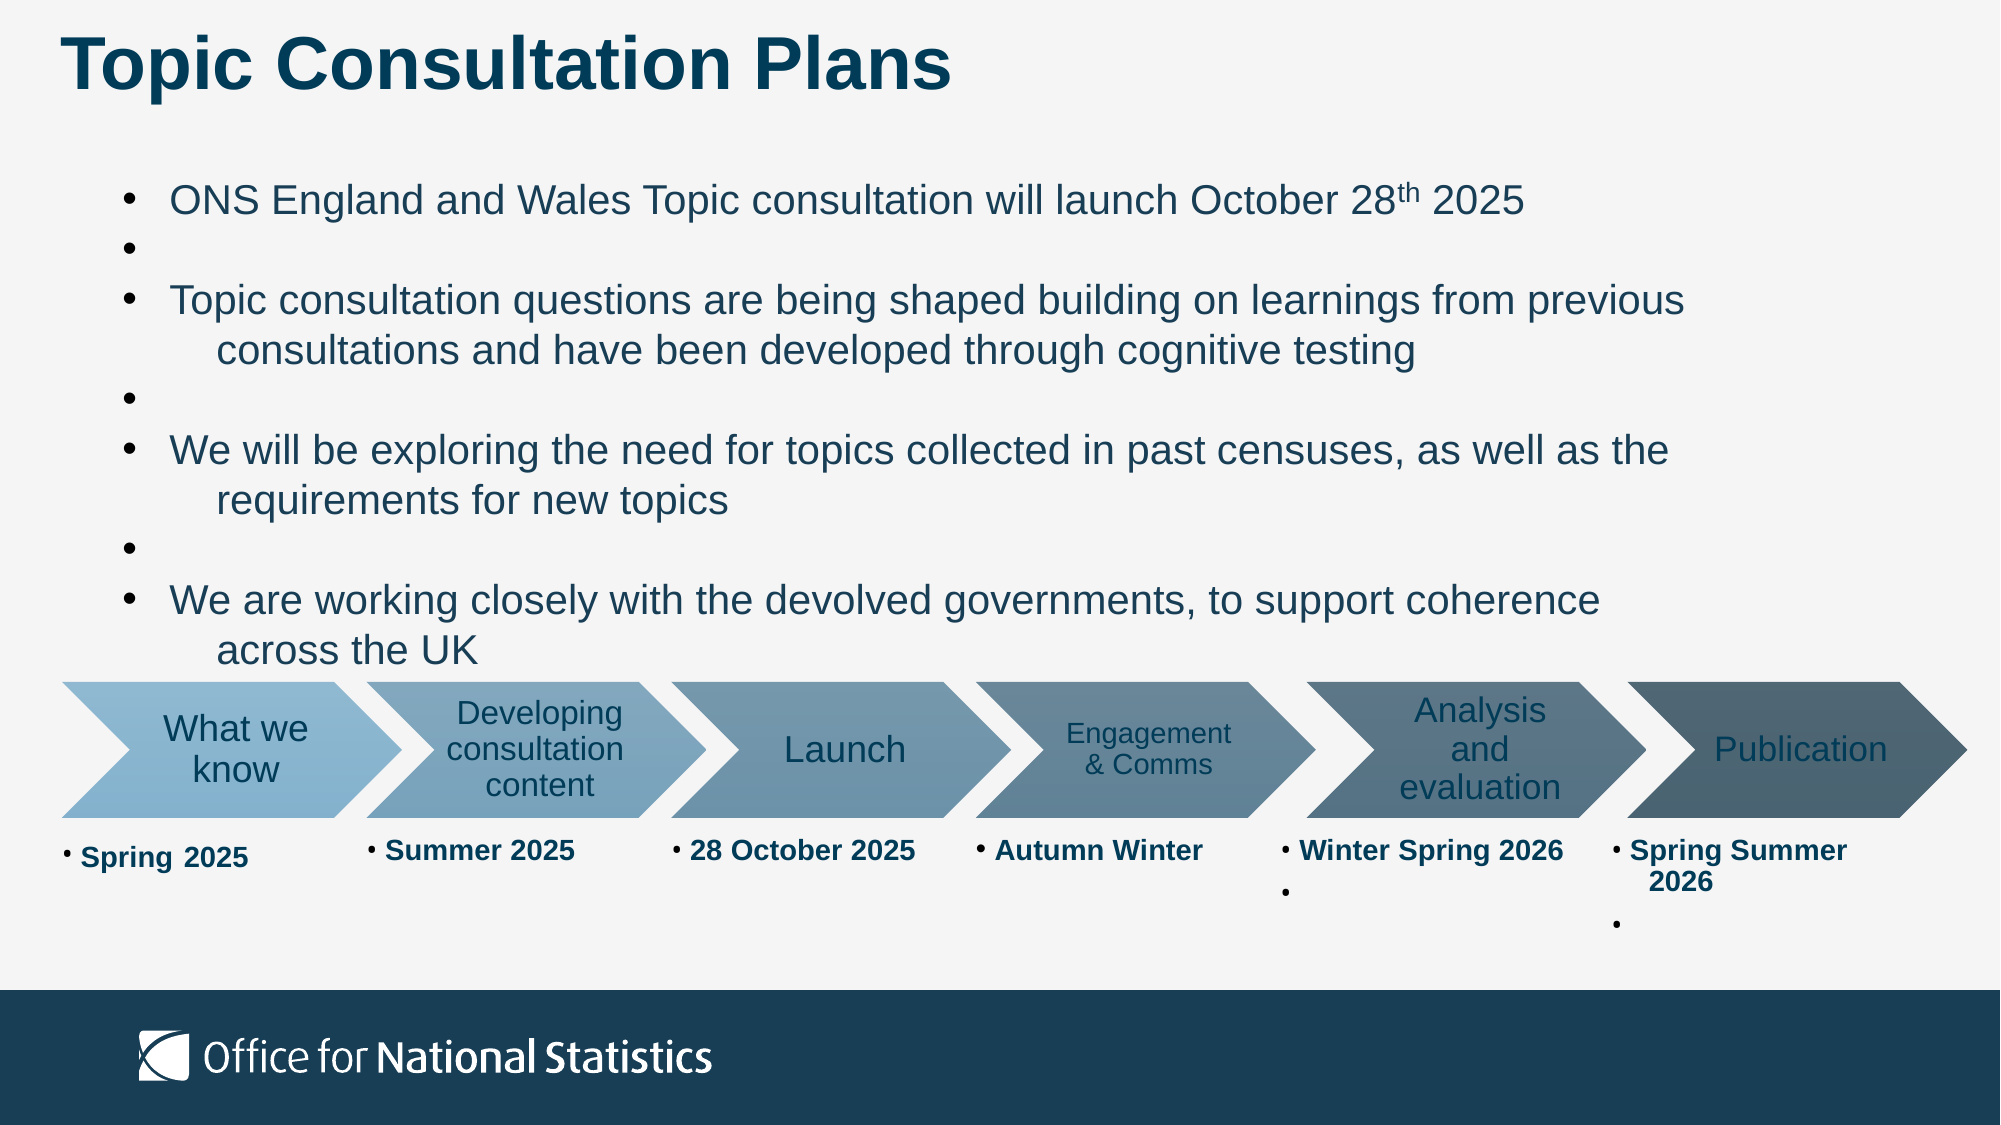

# Topic Consultation Plans
ONS England and Wales Topic consultation will launch October 28th 2025
Topic consultation questions are being shaped building on learnings from previous consultations and have been developed through cognitive testing
We will be exploring the need for topics collected in past censuses, as well as the requirements for new topics
We are working closely with the devolved governments, to support coherence across the UK
What we know
Developing consultation content
Launch
Engagement & Comms
Analysis and evaluation
Publication
Spring 2025
Summer 2025
28 October 2025
Autumn Winter
Winter Spring 2026
Spring Summer 2026